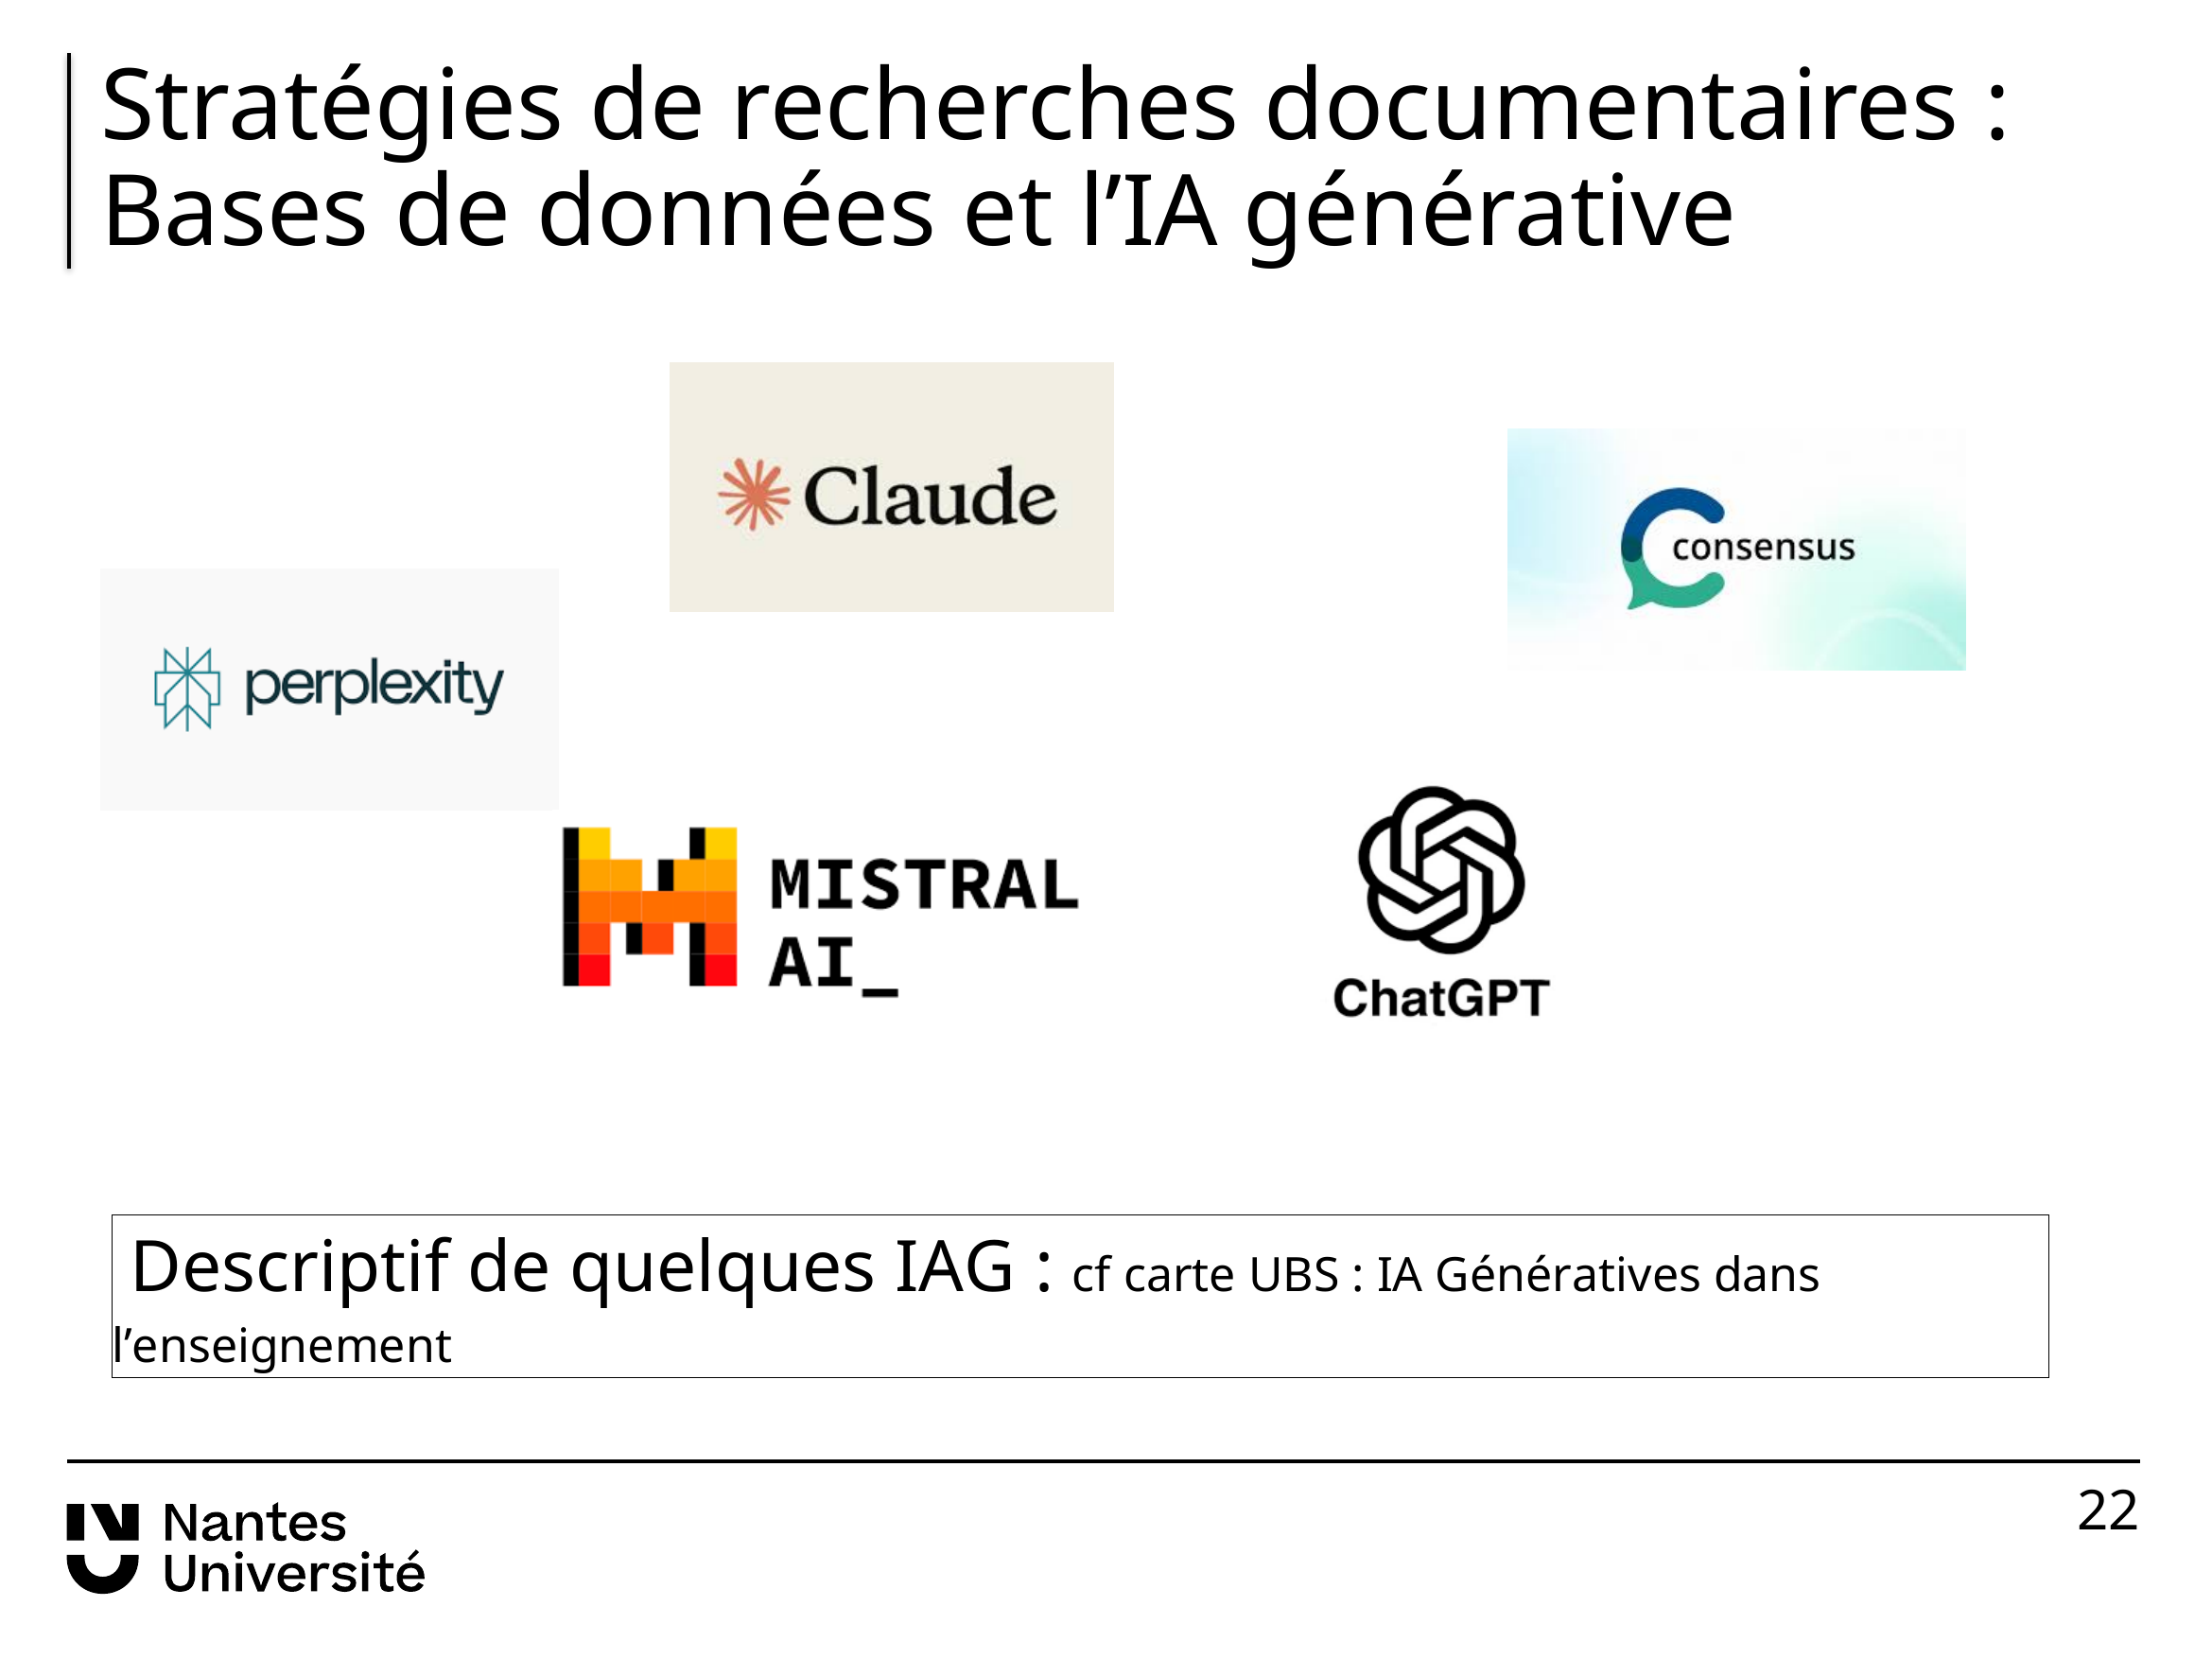

# Stratégies de recherches documentaires : Bases de données et l’IA générative
 Descriptif de quelques IAG : cf carte UBS : IA Génératives dans l’enseignement